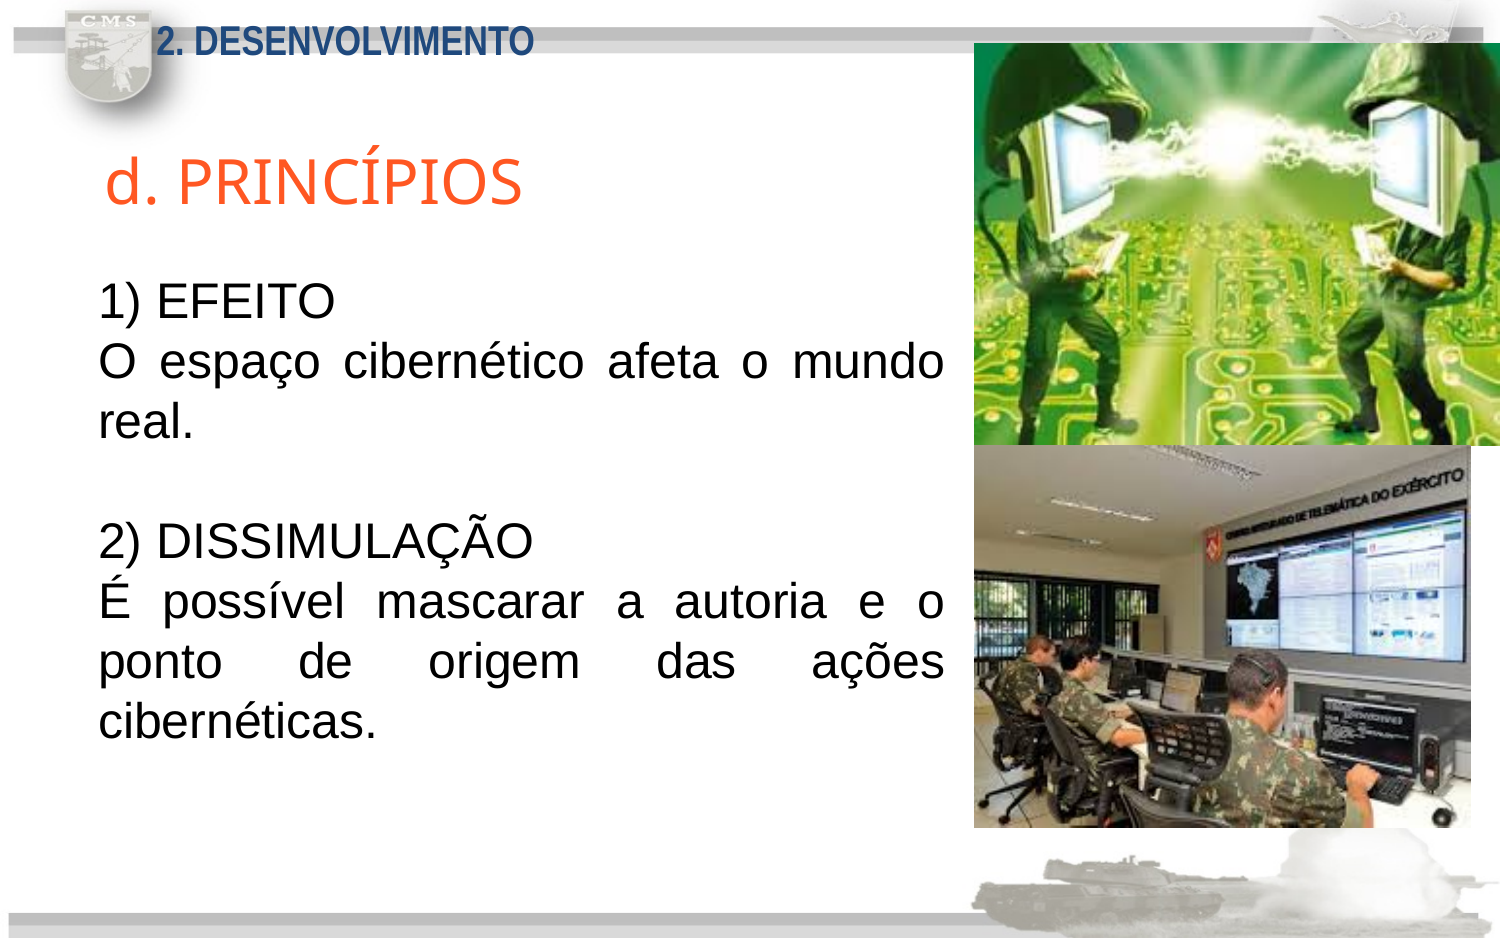

2. DESENVOLVIMENTO
d. PRINCÍPIOS
1) EFEITO
O espaço cibernético afeta o mundo real.
2) DISSIMULAÇÃO
É possível mascarar a autoria e o ponto de origem das ações cibernéticas.